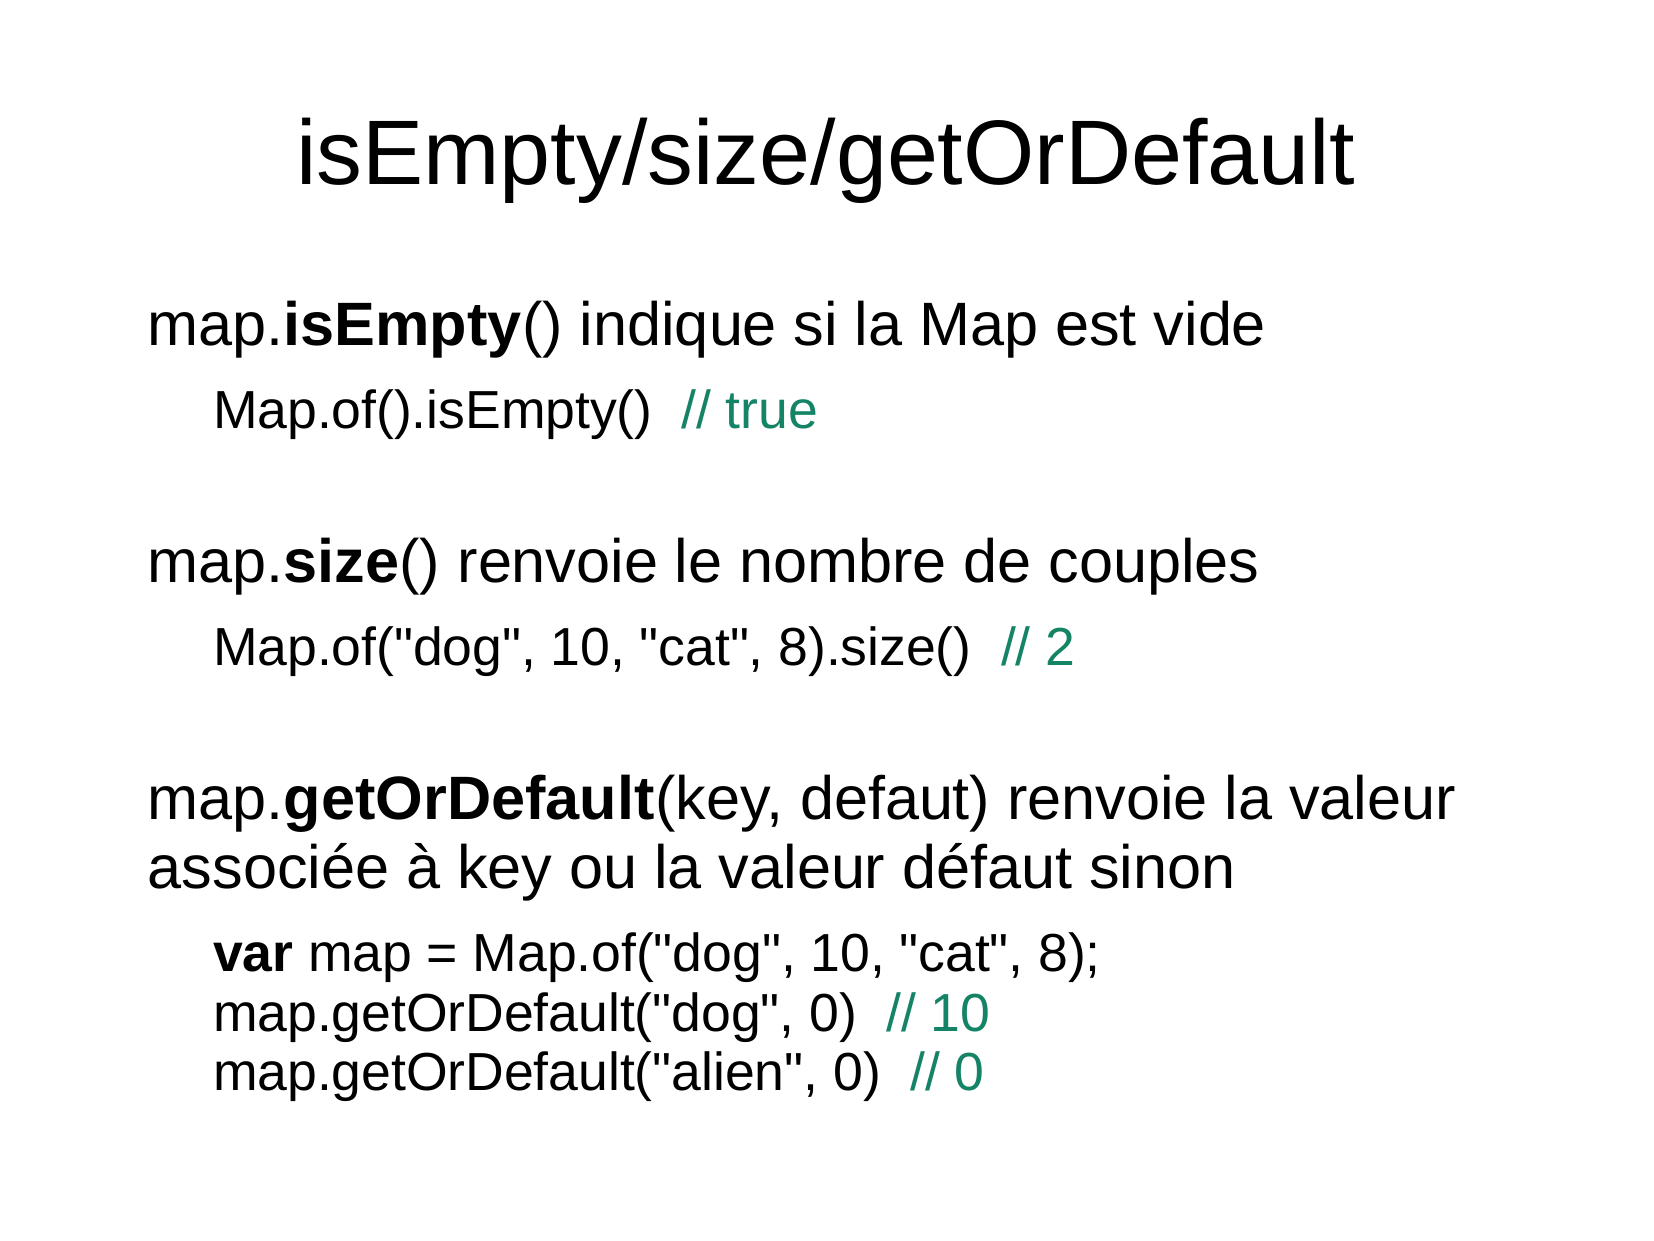

# isEmpty/size/getOrDefault
map.isEmpty() indique si la Map est vide
Map.of().isEmpty() // true
map.size() renvoie le nombre de couples
Map.of("dog", 10, "cat", 8).size() // 2
map.getOrDefault(key, defaut) renvoie la valeur associée à key ou la valeur défaut sinon
var map = Map.of("dog", 10, "cat", 8);
map.getOrDefault("dog", 0) // 10
map.getOrDefault("alien", 0) // 0